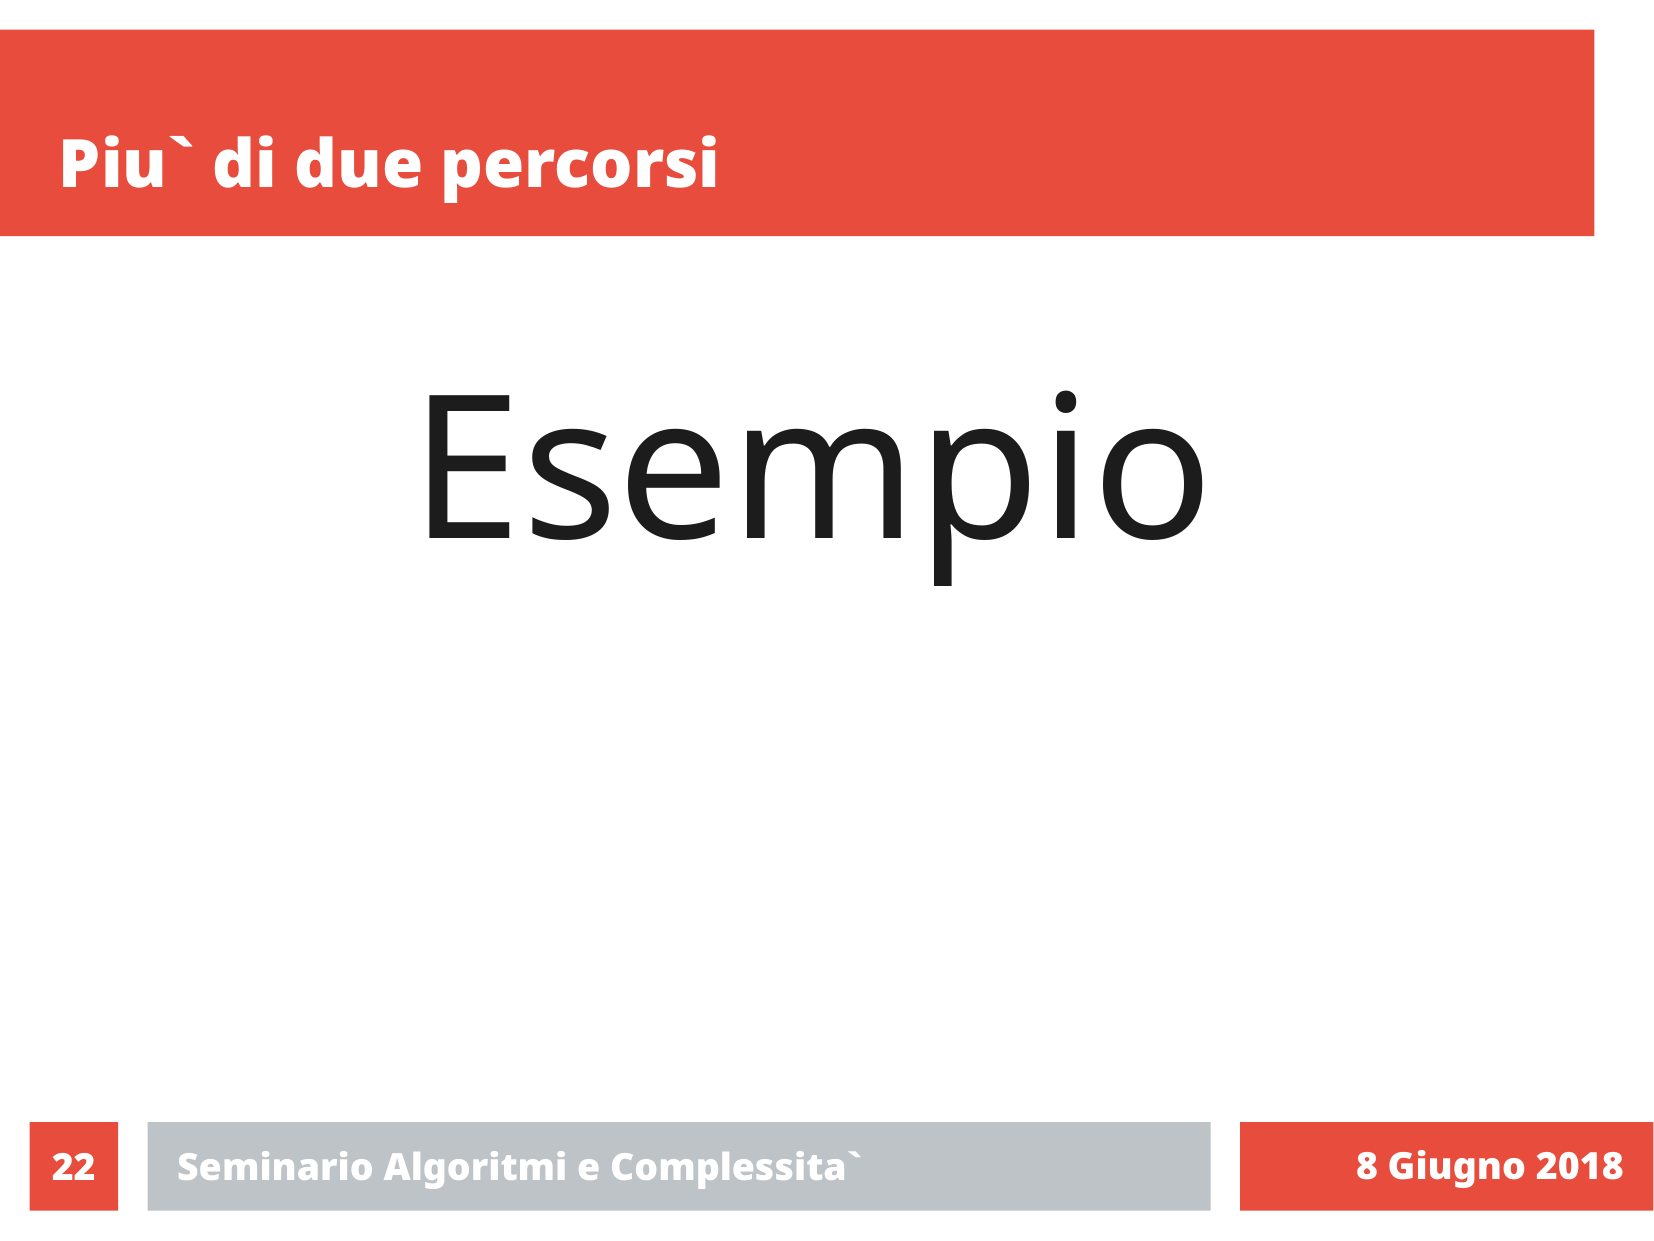

# Piu` di due percorsi
Esempio
22
8 Giugno 2018